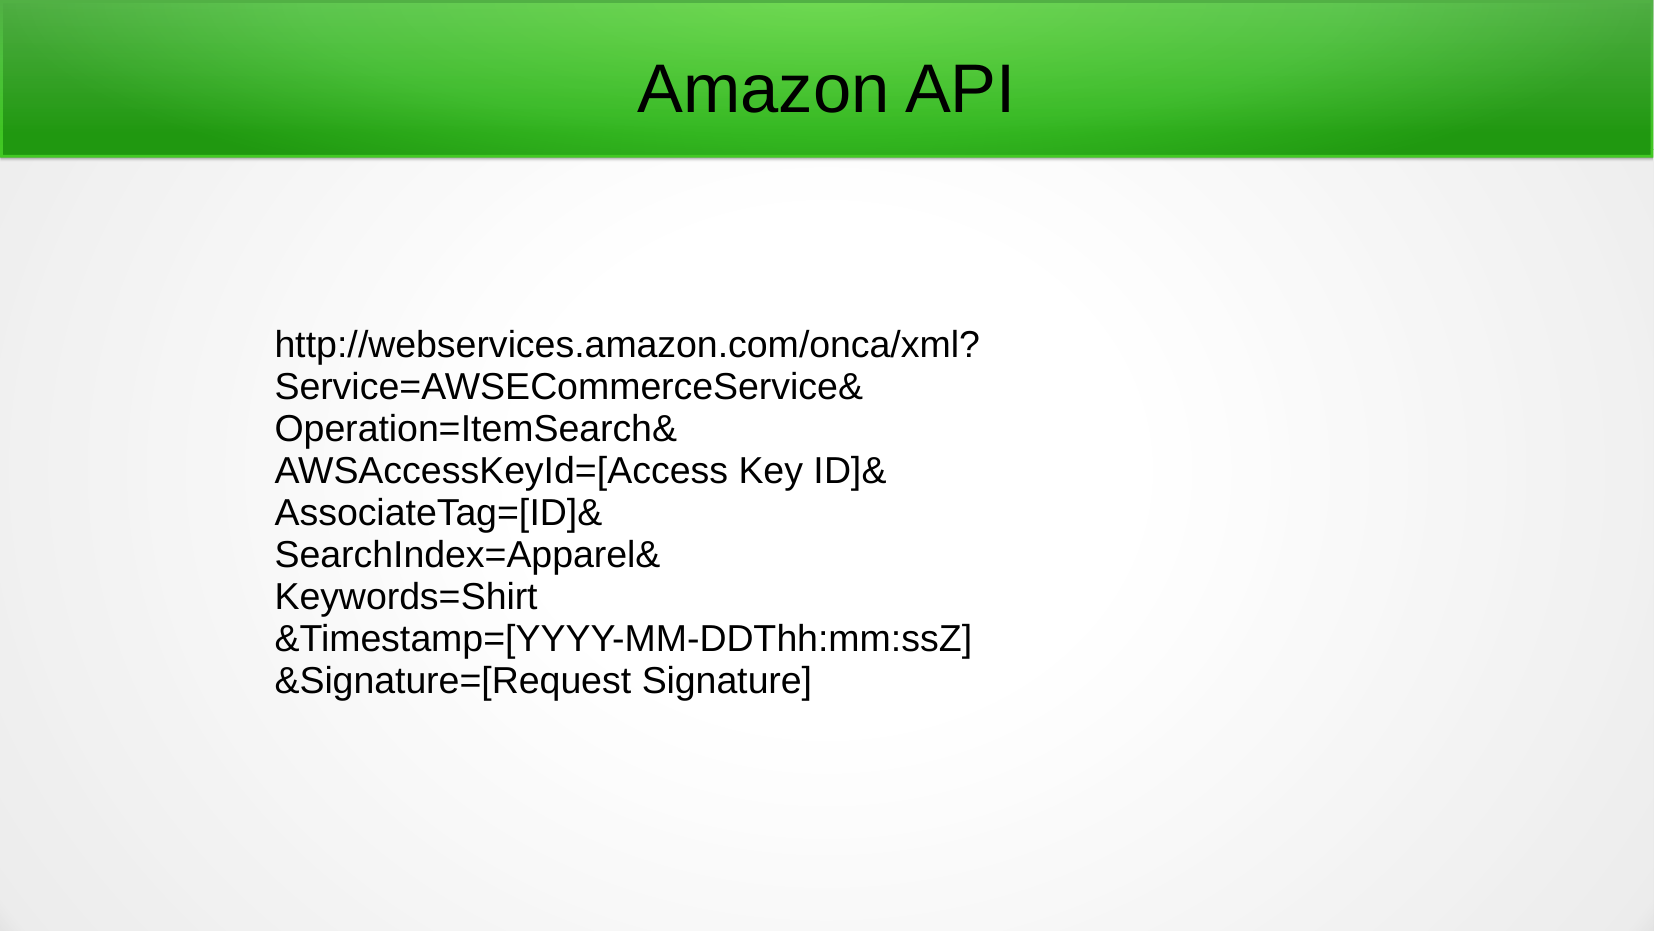

# Amazon API
http://webservices.amazon.com/onca/xml?
Service=AWSECommerceService&
Operation=ItemSearch&
AWSAccessKeyId=[Access Key ID]&
AssociateTag=[ID]&
SearchIndex=Apparel&
Keywords=Shirt
&Timestamp=[YYYY-MM-DDThh:mm:ssZ]
&Signature=[Request Signature]